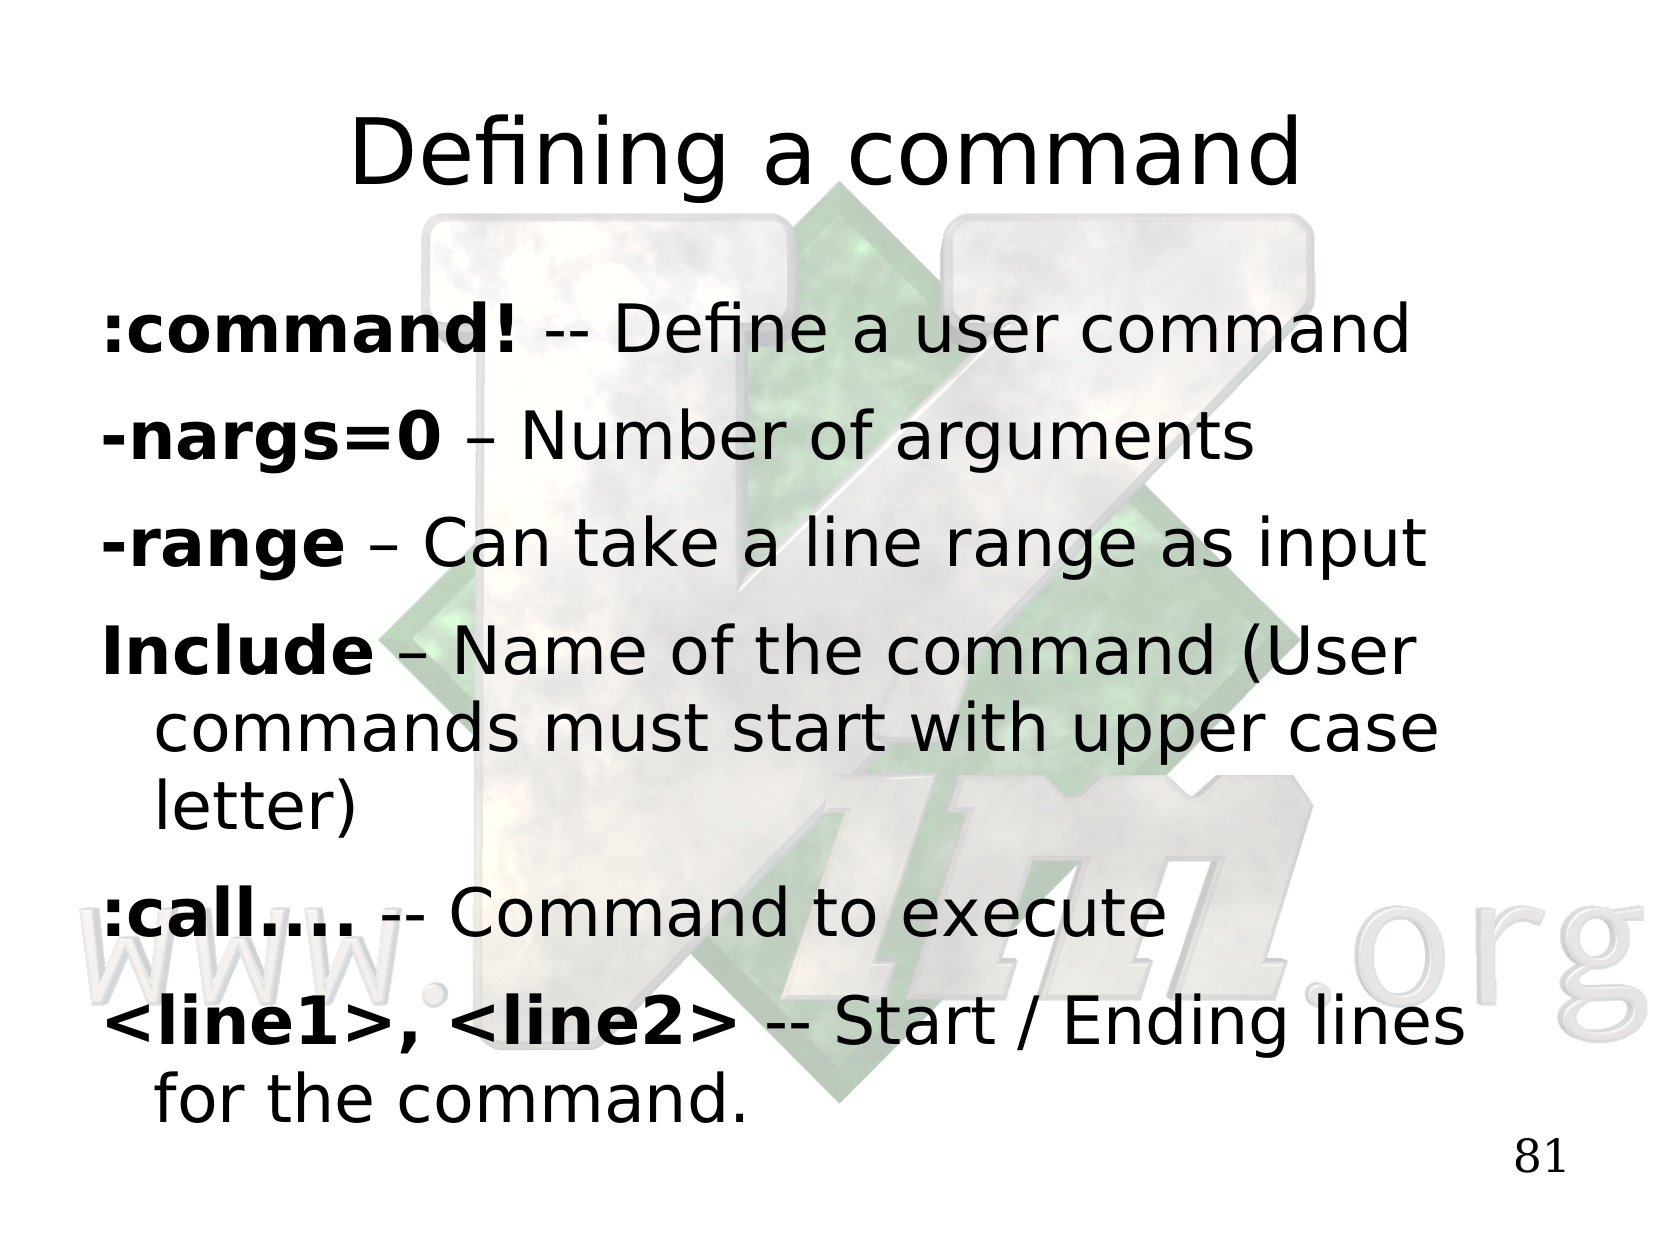

# Defining a command
:command! -- Define a user command
-nargs=0 – Number of arguments
-range – Can take a line range as input
Include – Name of the command (User commands must start with upper case letter)
:call.... -- Command to execute
<line1>, <line2> -- Start / Ending lines for the command.
81